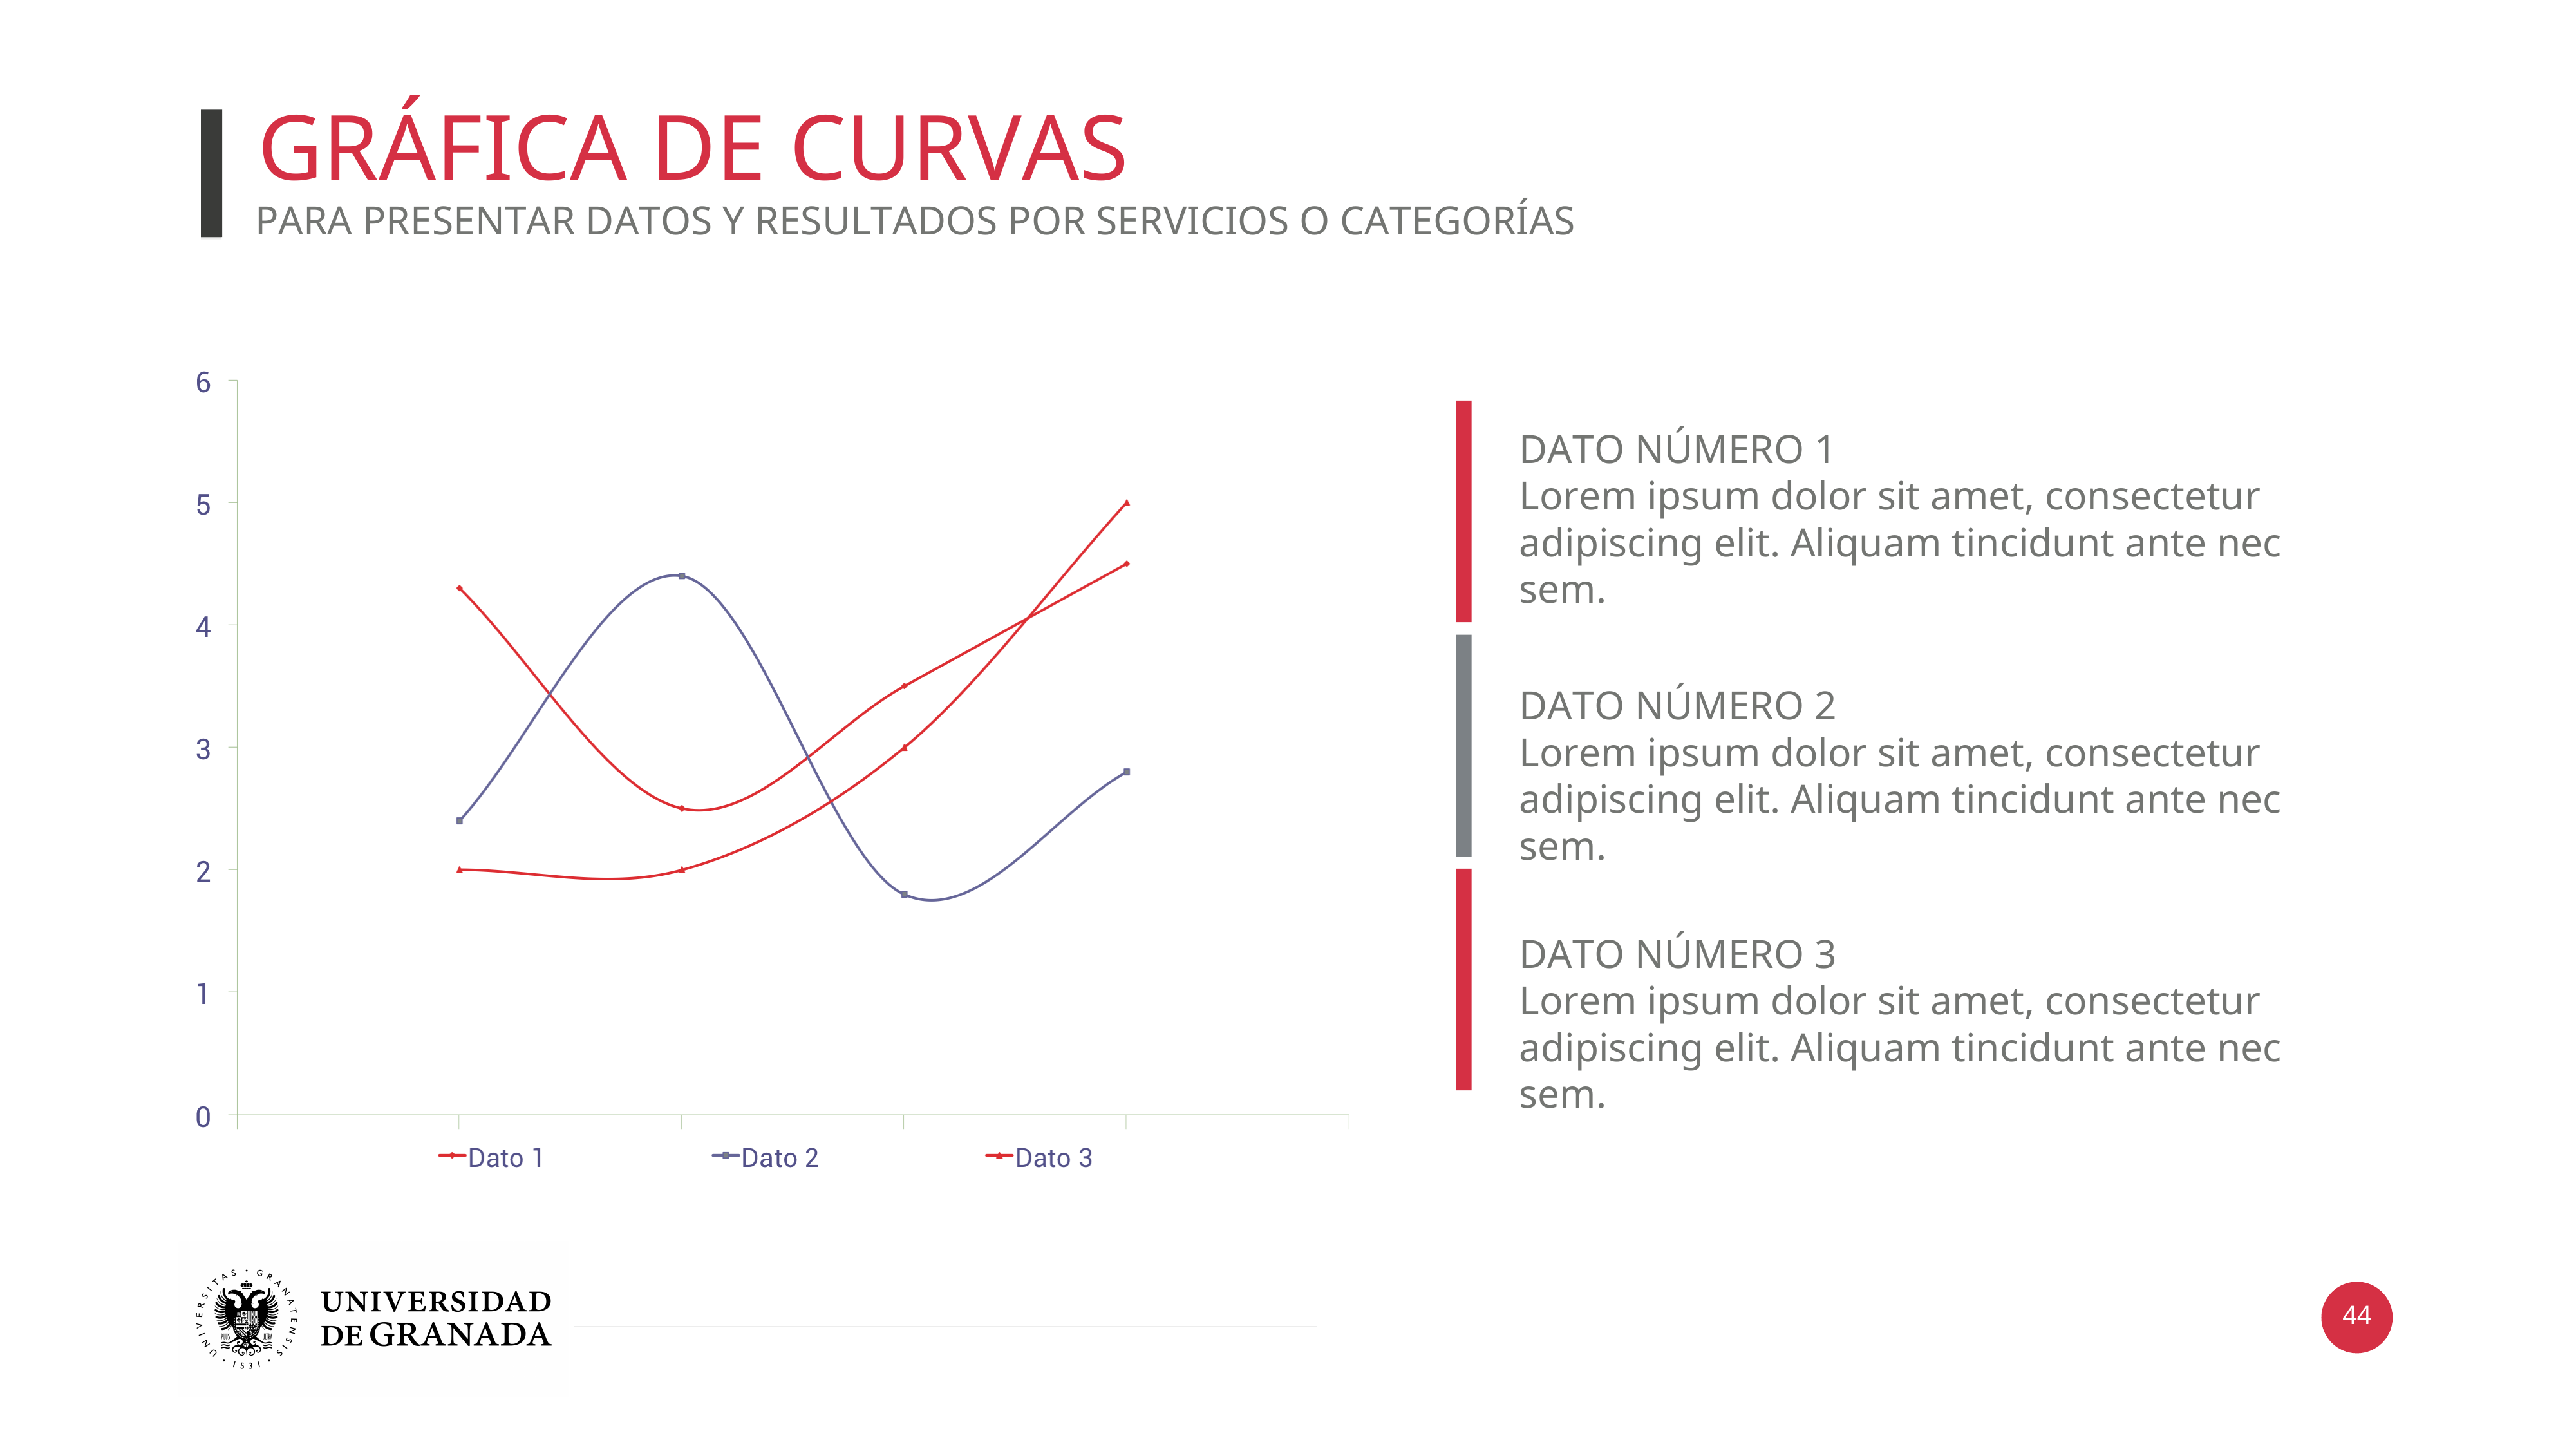

GRÁFICA DE CURVAS
PARA PRESENTAR DATOS Y RESULTADOS POR SERVICIOS O CATEGORÍAS
DATO NÚMERO 1
Lorem ipsum dolor sit amet, consectetur adipiscing elit. Aliquam tincidunt ante nec sem.
DATO NÚMERO 2
Lorem ipsum dolor sit amet, consectetur adipiscing elit. Aliquam tincidunt ante nec sem.
DATO NÚMERO 3
Lorem ipsum dolor sit amet, consectetur adipiscing elit. Aliquam tincidunt ante nec sem.